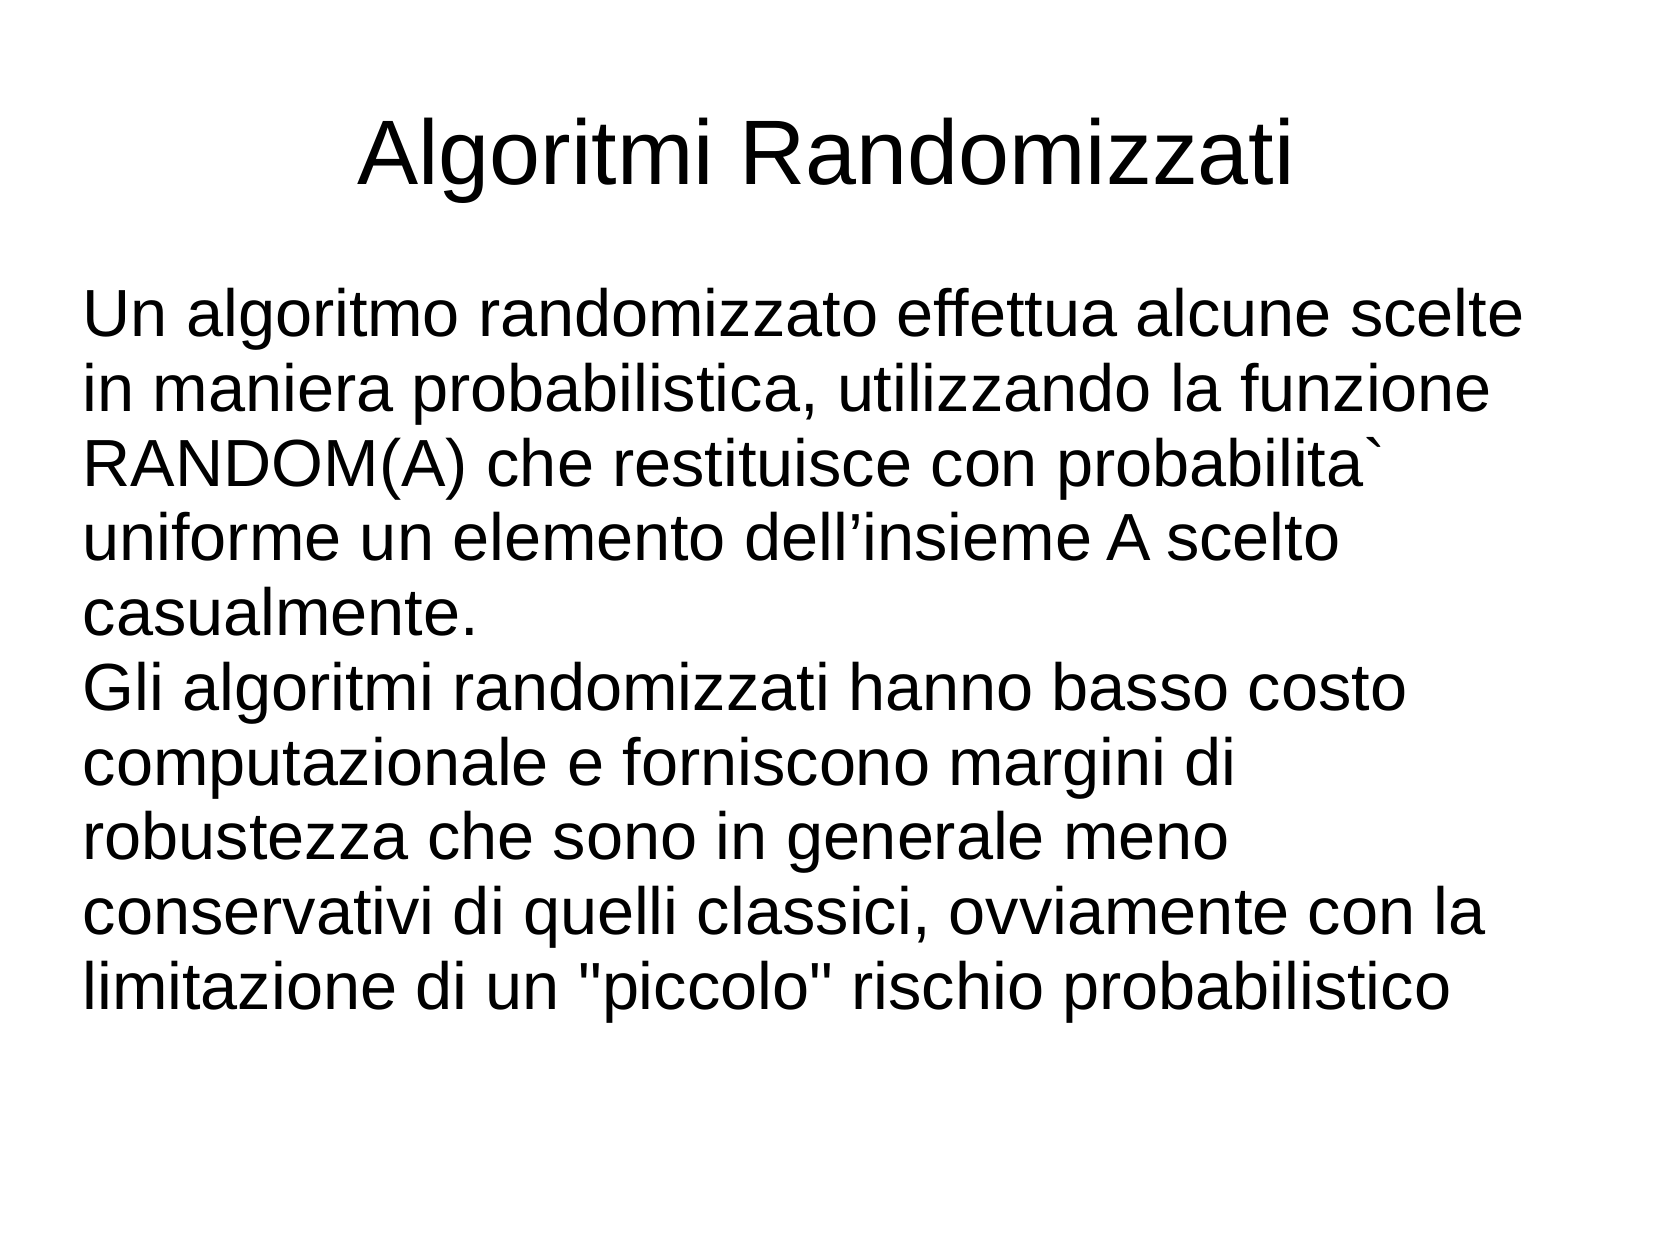

# Algoritmi Randomizzati
Un algoritmo randomizzato effettua alcune scelte in maniera probabilistica, utilizzando la funzione RANDOM(A) che restituisce con probabilita` uniforme un elemento dell’insieme A scelto casualmente.
Gli algoritmi randomizzati hanno basso costo computazionale e forniscono margini di
robustezza che sono in generale meno conservativi di quelli classici, ovviamente con la
limitazione di un "piccolo" rischio probabilistico